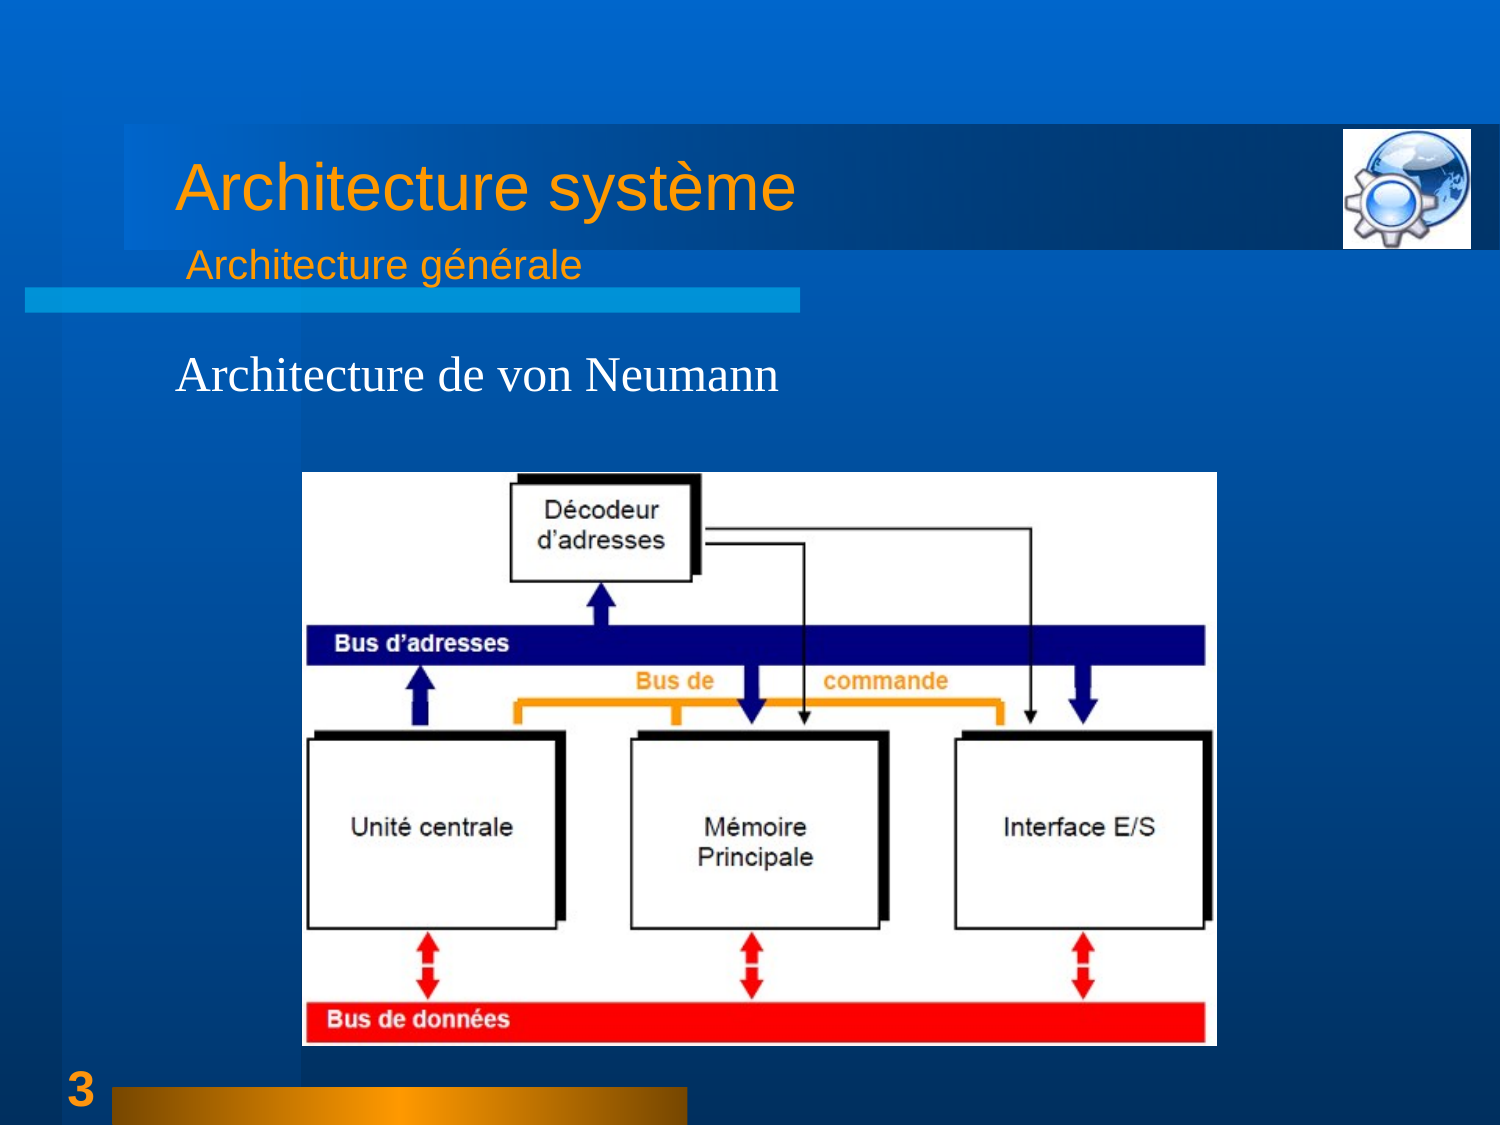

Architecture système
Architecture générale
Architecture de von Neumann